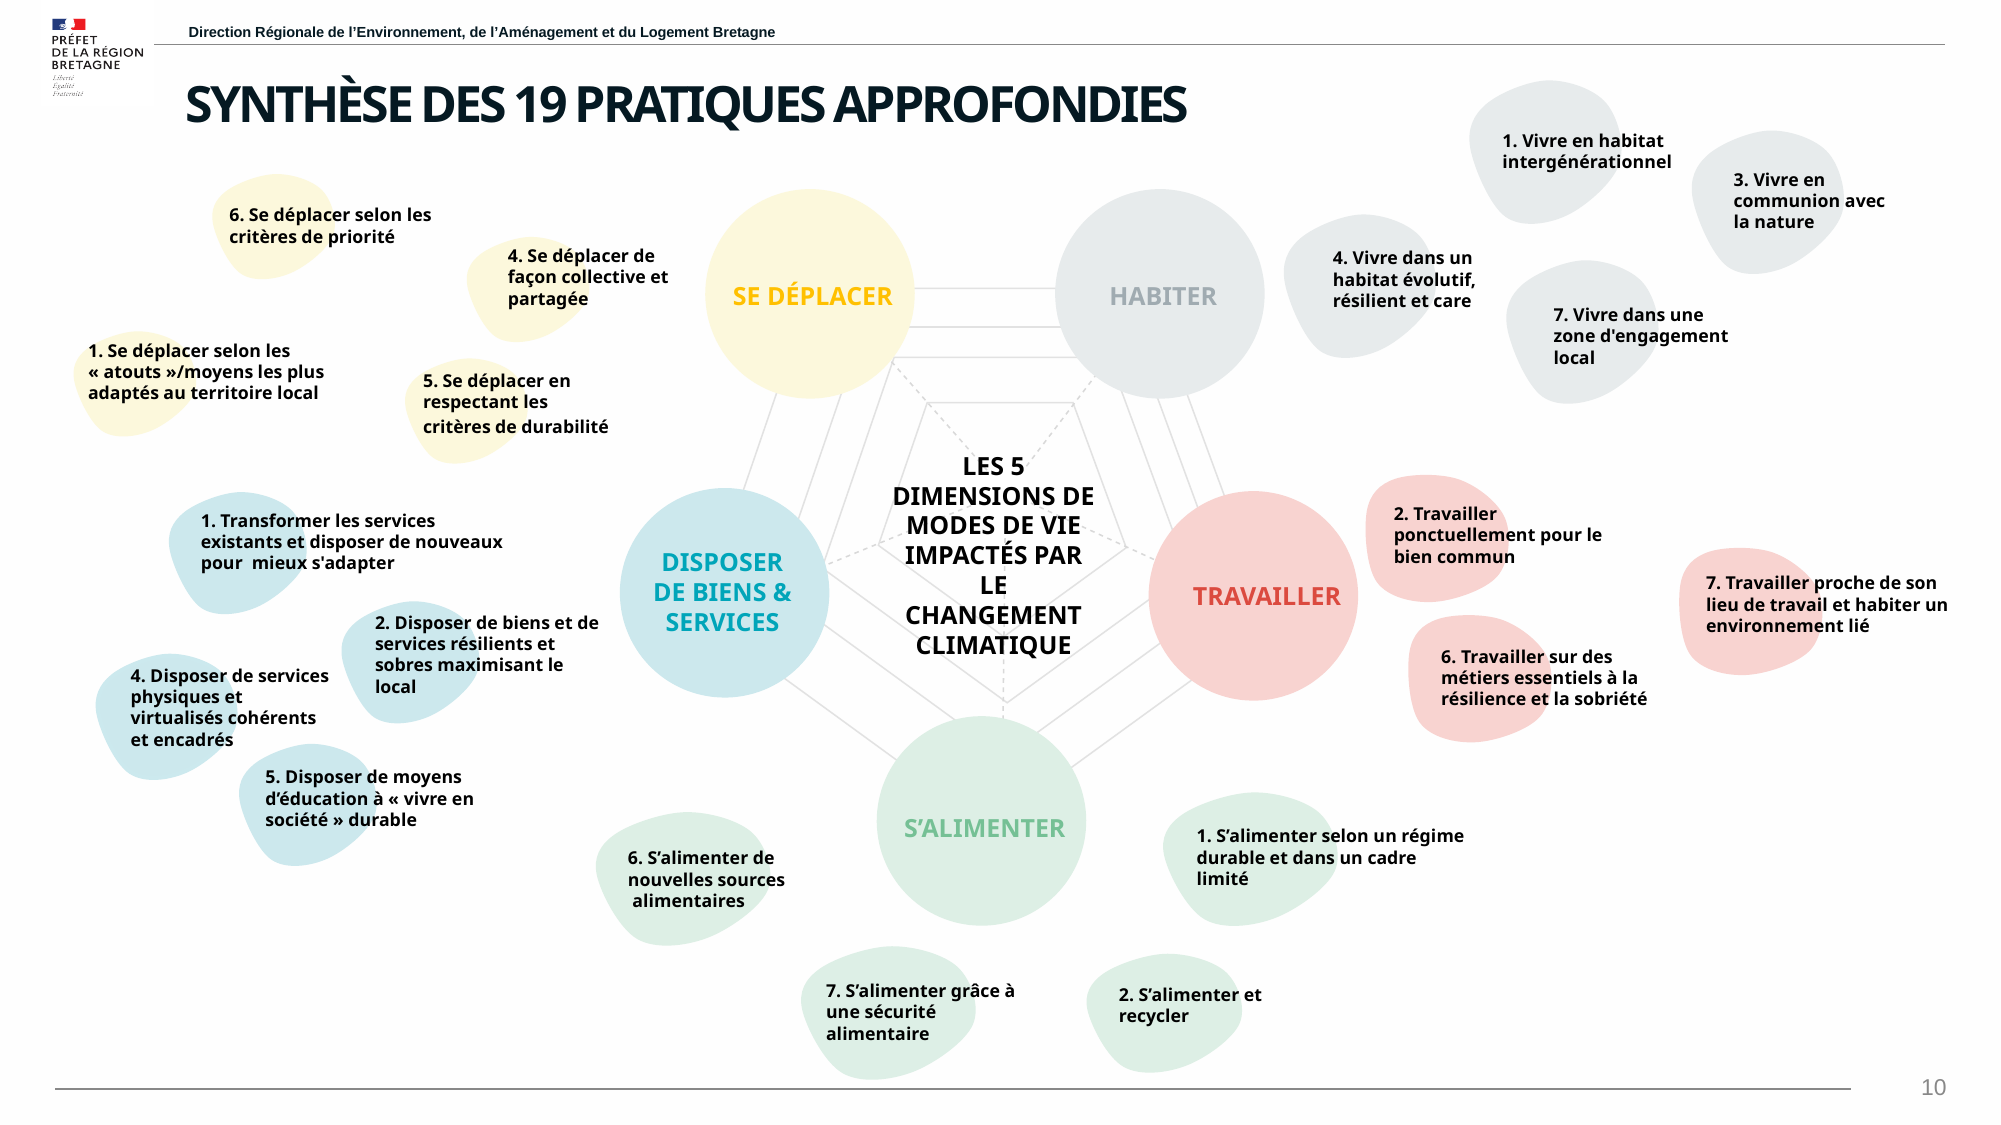

Direction Régionale de l’Environnement, de l’Aménagement et du Logement Bretagne
SYNTHÈSE DES 19 PRATIQUES APPROFONDIES
1. Vivre en habitat intergénérationnel
3. Vivre en communion avec la nature
6. Se déplacer selon les critères de priorité
SE DÉPLACER
HABITER
LES 5 DIMENSIONS DE MODES DE VIE IMPACTÉS PAR LE CHANGEMENT CLIMATIQUE
TRAVAILLER
S’ALIMENTER
4. Se déplacer de façon collective et partagée
4. Vivre dans un habitat évolutif, résilient et care
7. Vivre dans une zone d'engagement local
1. Se déplacer selon les « atouts »/moyens les plus adaptés au territoire local
5. Se déplacer en respectant les
critères de durabilité
2. Travailler ponctuellement pour le bien commun
1. Transformer les services existants et disposer de nouveaux pour  mieux s'adapter
7. Travailler proche de son lieu de travail et habiter un environnement lié
DISPOSER DE BIENS & SERVICES
6. Travailler sur des métiers essentiels à la résilience et la sobriété
2. Disposer de biens et de services résilients et sobres maximisant le local
4. Disposer de services physiques et virtualisés cohérents et encadrés
5. Disposer de moyens d’éducation à « vivre en société » durable
1. S’alimenter selon un régime durable et dans un cadre limité
6. S’alimenter de nouvelles sources
 alimentaires
7. S’alimenter grâce à une sécurité
alimentaire
2. S’alimenter et recycler